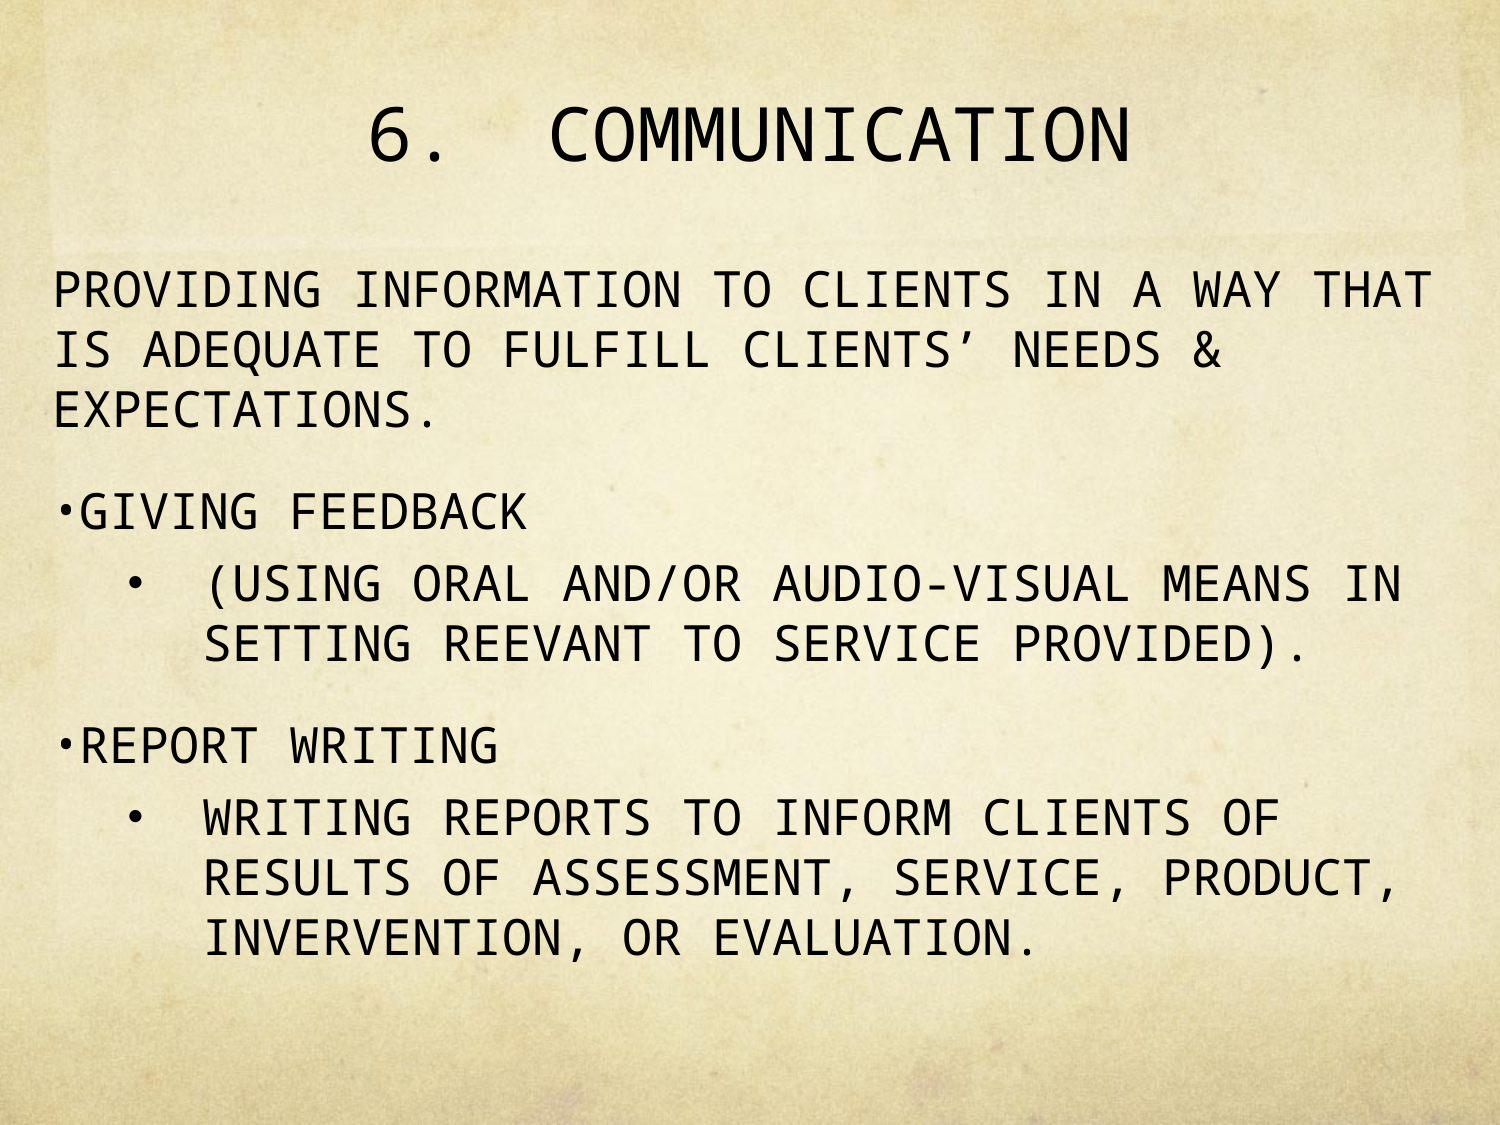

# 6. COMMUNICATION
PROVIDING INFORMATION TO CLIENTS IN A WAY THAT IS ADEQUATE TO FULFILL CLIENTS’ NEEDS & EXPECTATIONS.
GIVING FEEDBACK
(USING ORAL AND/OR AUDIO-VISUAL MEANS IN SETTING REEVANT TO SERVICE PROVIDED).
REPORT WRITING
WRITING REPORTS TO INFORM CLIENTS OF RESULTS OF ASSESSMENT, SERVICE, PRODUCT, INVERVENTION, OR EVALUATION.